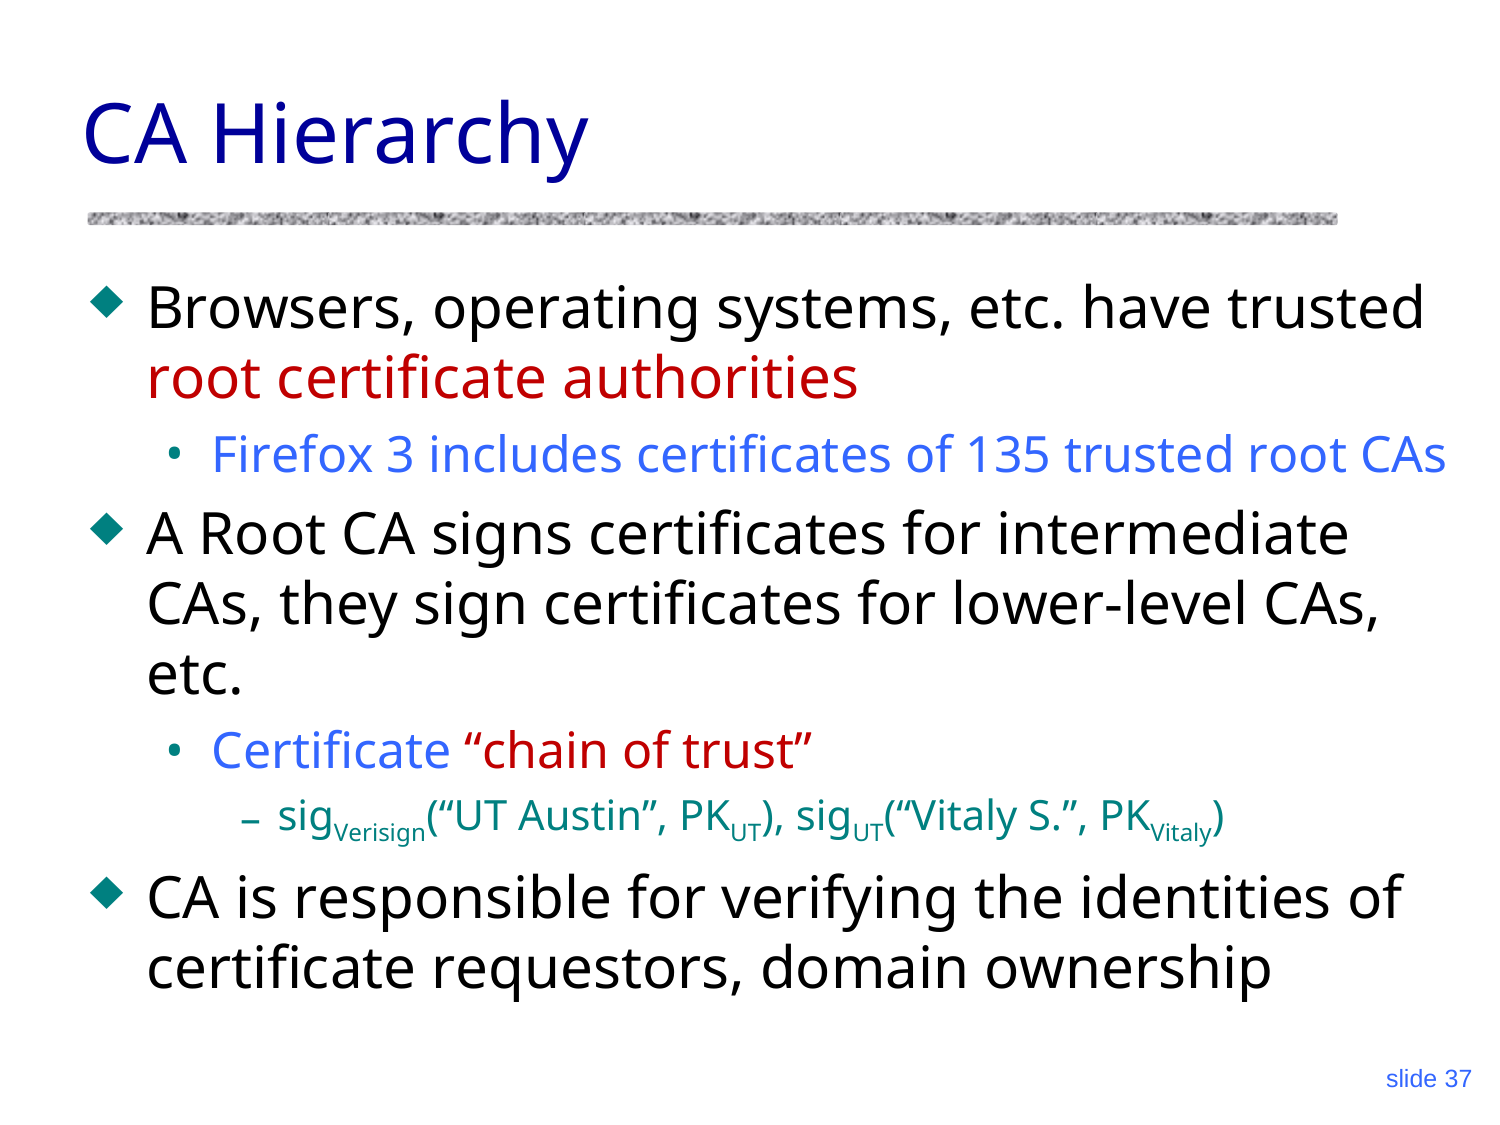

# CA Hierarchy
Browsers, operating systems, etc. have trusted root certificate authorities
Firefox 3 includes certificates of 135 trusted root CAs
A Root CA signs certificates for intermediate CAs, they sign certificates for lower-level CAs, etc.
Certificate “chain of trust”
sigVerisign(“UT Austin”, PKUT), sigUT(“Vitaly S.”, PKVitaly)
CA is responsible for verifying the identities of certificate requestors, domain ownership
slide